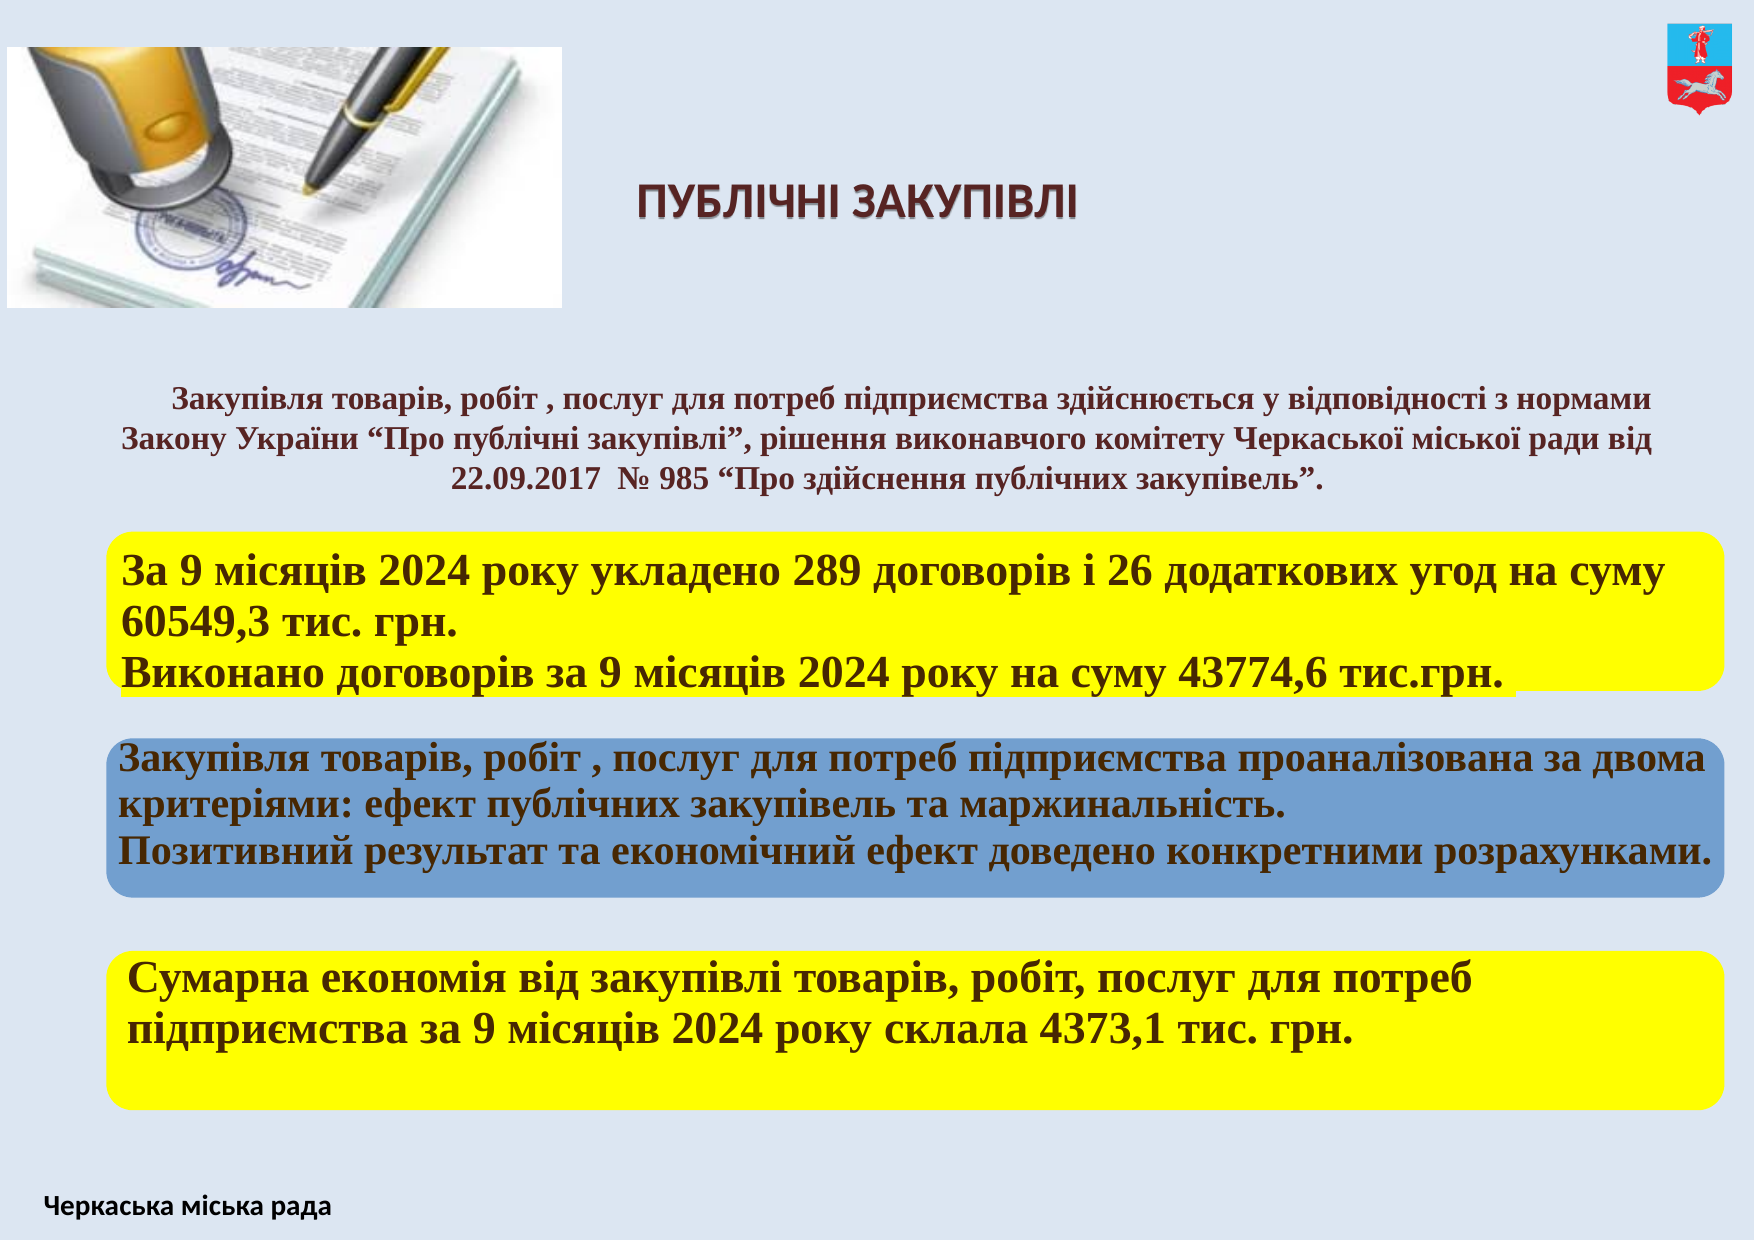

ПУБЛІЧНІ ЗАКУПІВЛІ
 Закупівля товарів, робіт , послуг для потреб підприємства здійснюється у відповідності з нормами Закону України “Про публічні закупівлі”, рішення виконавчого комітету Черкаської міської ради від 22.09.2017 № 985 “Про здійснення публічних закупівель”.
За 9 місяців 2024 року укладено 289 договорів і 26 додаткових угод на суму 60549,3 тис. грн.
Виконано договорів за 9 місяців 2024 року на суму 43774,6 тис.грн.
Закупівля товарів, робіт , послуг для потреб підприємства проаналізована за двома критеріями: ефект публічних закупівель та маржинальність.
Позитивний результат та економічний ефект доведено конкретними розрахунками.
Сумарна економія від закупівлі товарів, робіт, послуг для потреб підприємства за 9 місяців 2024 року склала 4373,1 тис. грн.
Черкаська міська рада